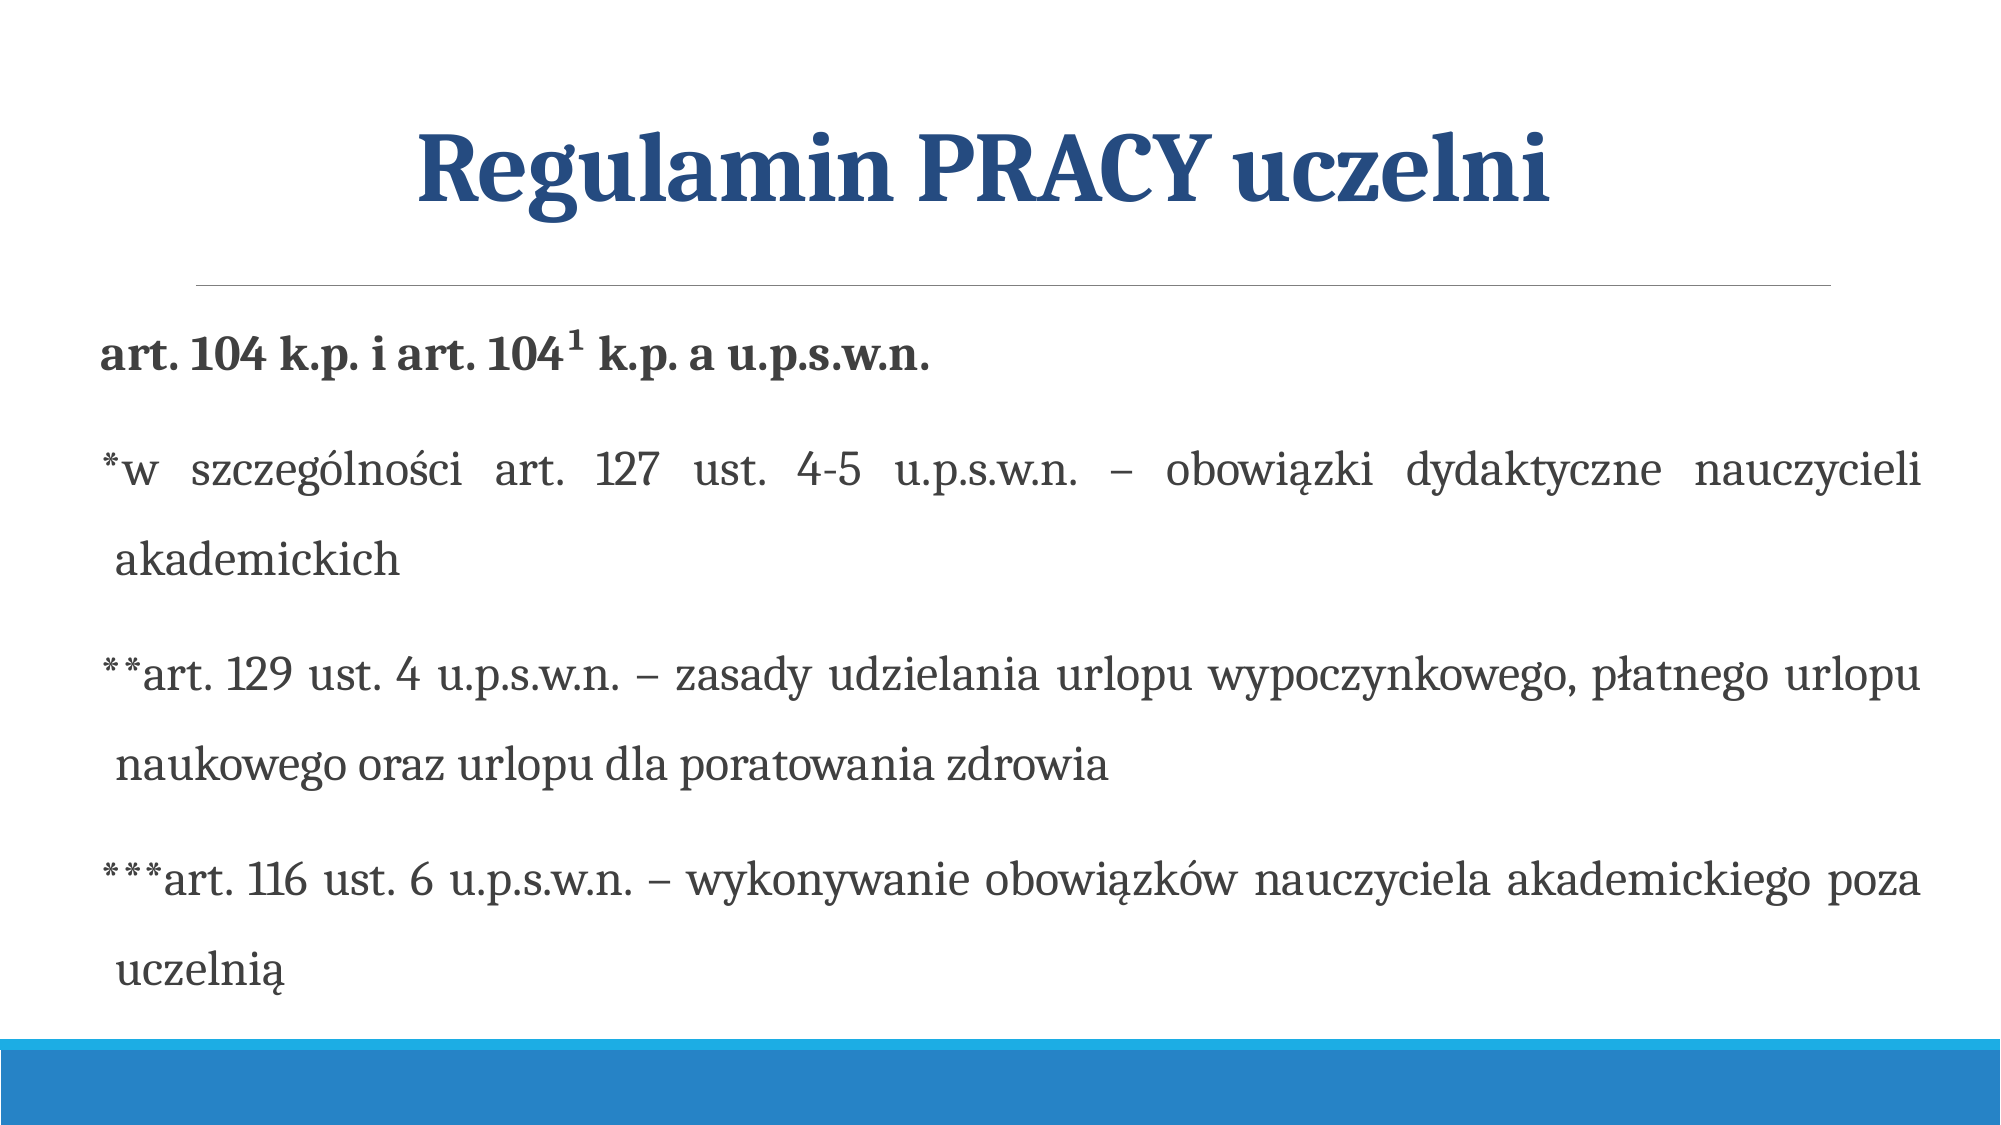

# Regulamin PRACY uczelni
art. 104 k.p. i art. 104¹ k.p. a u.p.s.w.n.
*w szczególności art. 127 ust. 4-5 u.p.s.w.n. – obowiązki dydaktyczne nauczycieli akademickich
**art. 129 ust. 4 u.p.s.w.n. – zasady udzielania urlopu wypoczynkowego, płatnego urlopu naukowego oraz urlopu dla poratowania zdrowia
***art. 116 ust. 6 u.p.s.w.n. – wykonywanie obowiązków nauczyciela akademickiego poza uczelnią